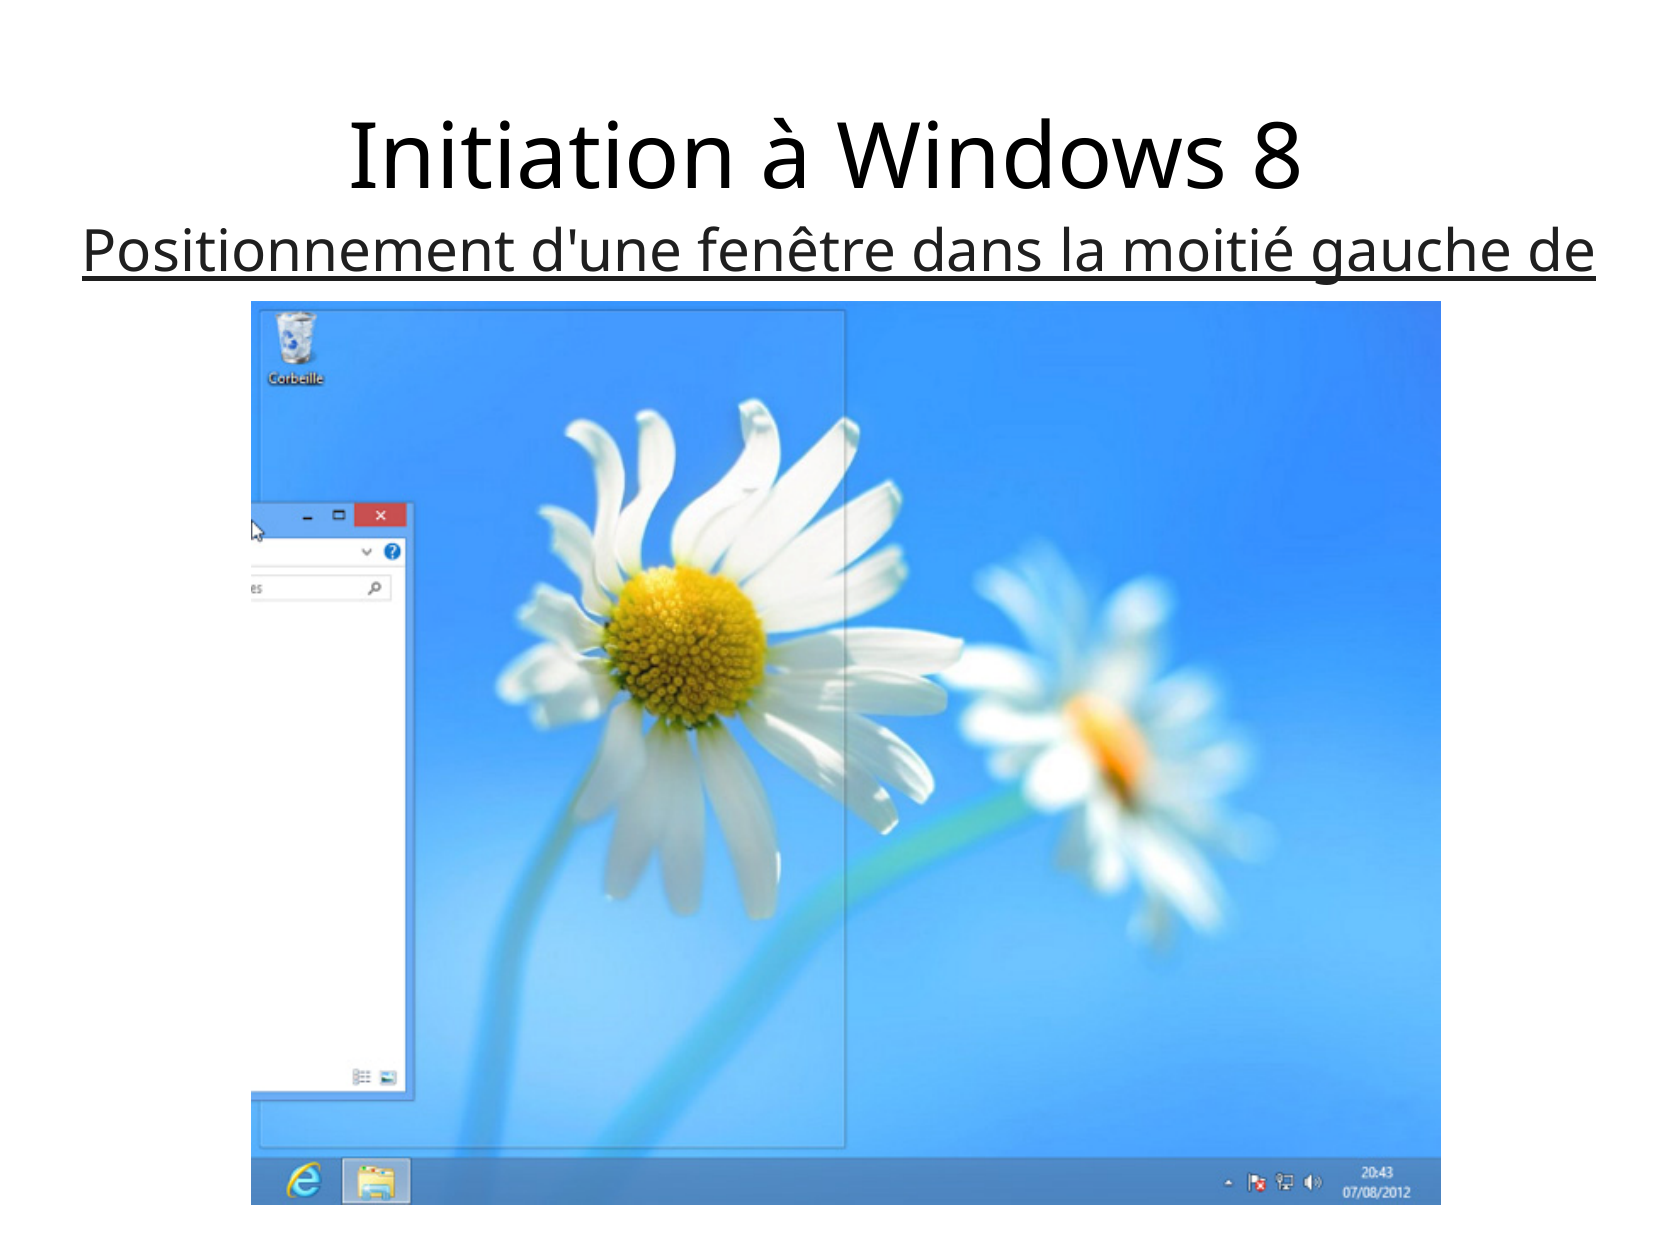

# Initiation à Windows 8
Positionnement d'une fenêtre dans la moitié gauche de l'écran